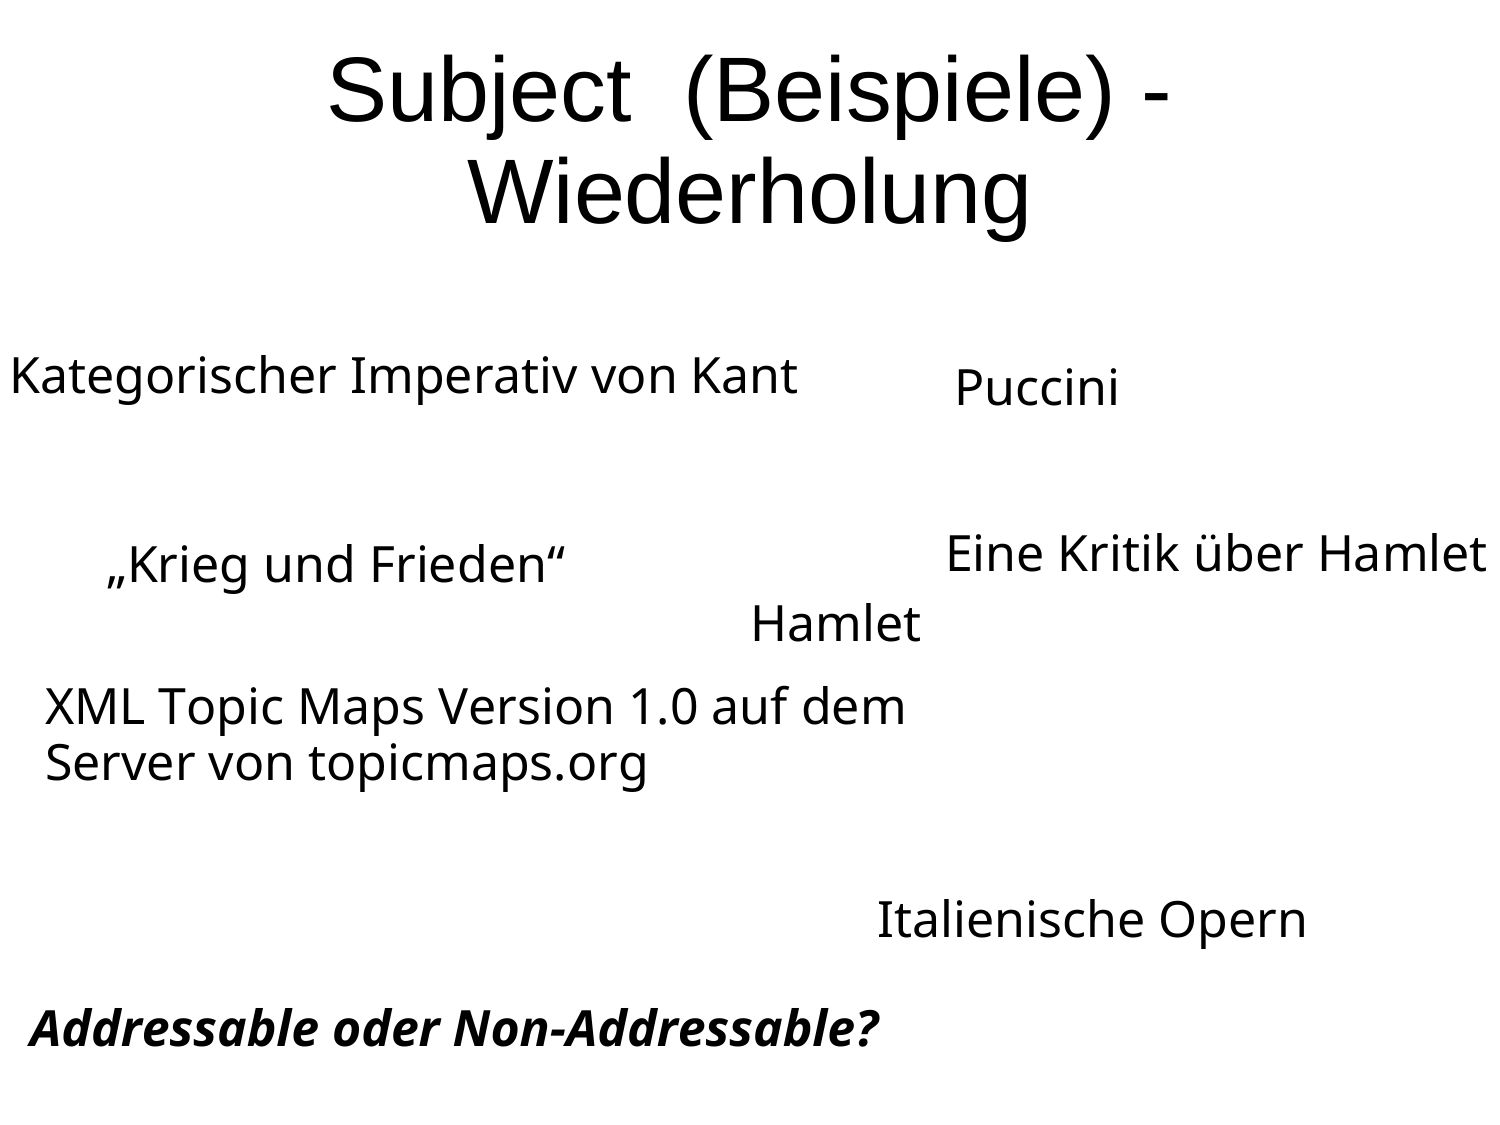

# Subject (Beispiele) - Wiederholung
Kategorischer Imperativ von Kant
Puccini
Eine Kritik über Hamlet
„Krieg und Frieden“
Hamlet
XML Topic Maps Version 1.0 auf dem
Server von topicmaps.org
Italienische Opern
Addressable oder Non-Addressable?